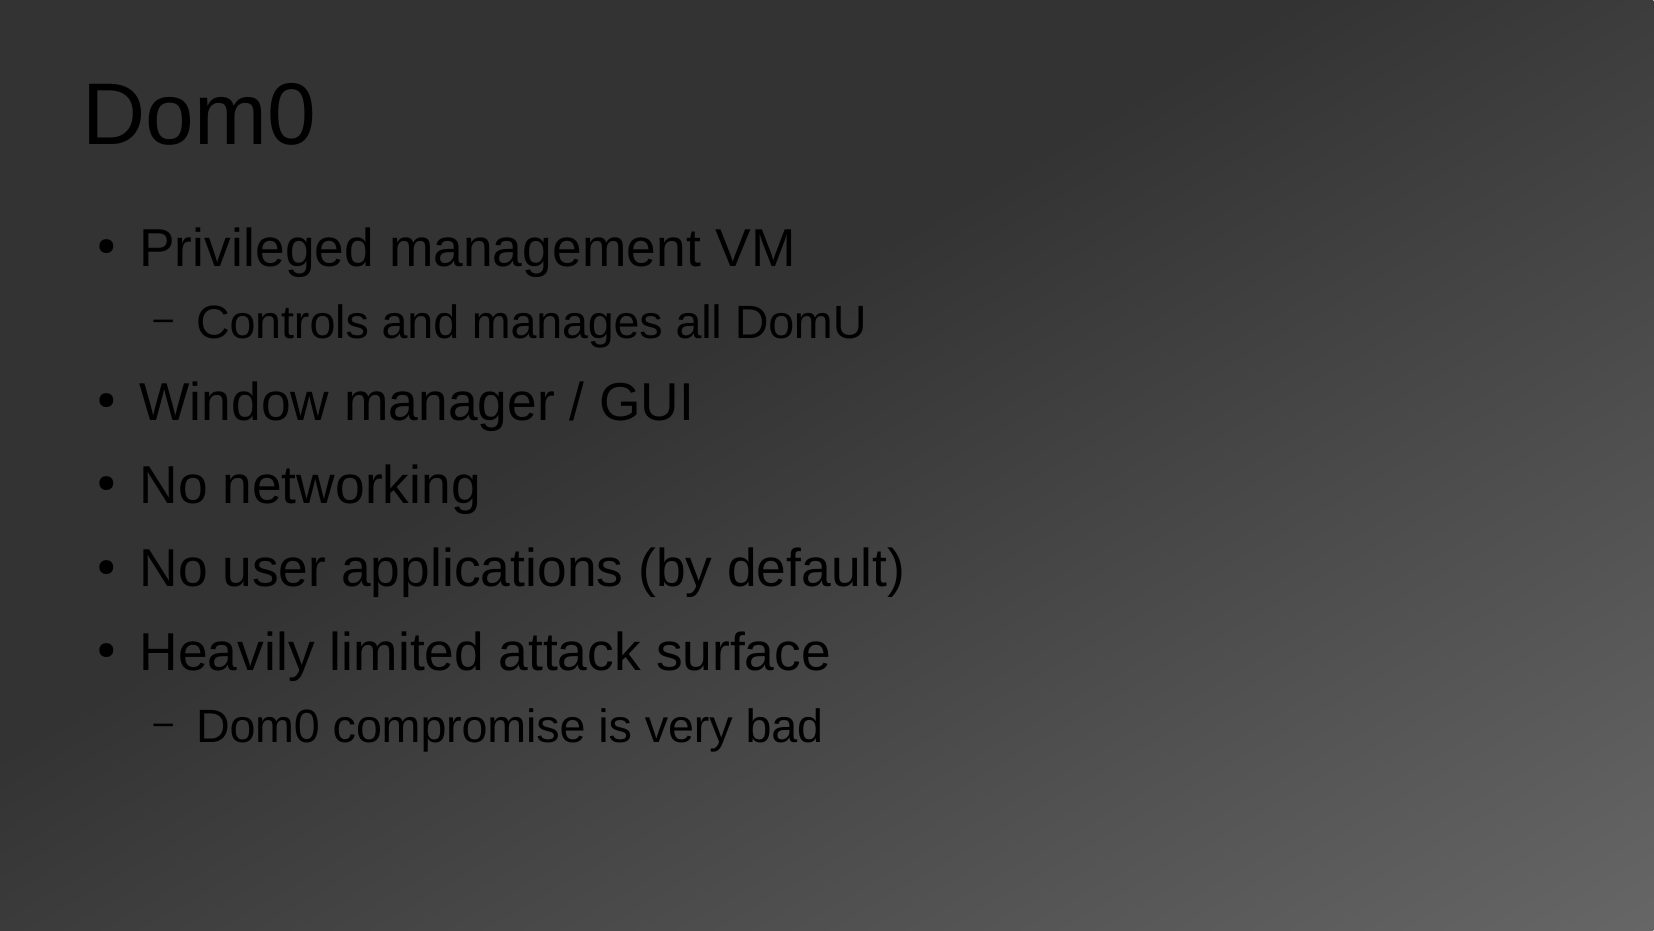

# Dom0
Privileged management VM
Controls and manages all DomU
Window manager / GUI
No networking
No user applications (by default)
Heavily limited attack surface
Dom0 compromise is very bad